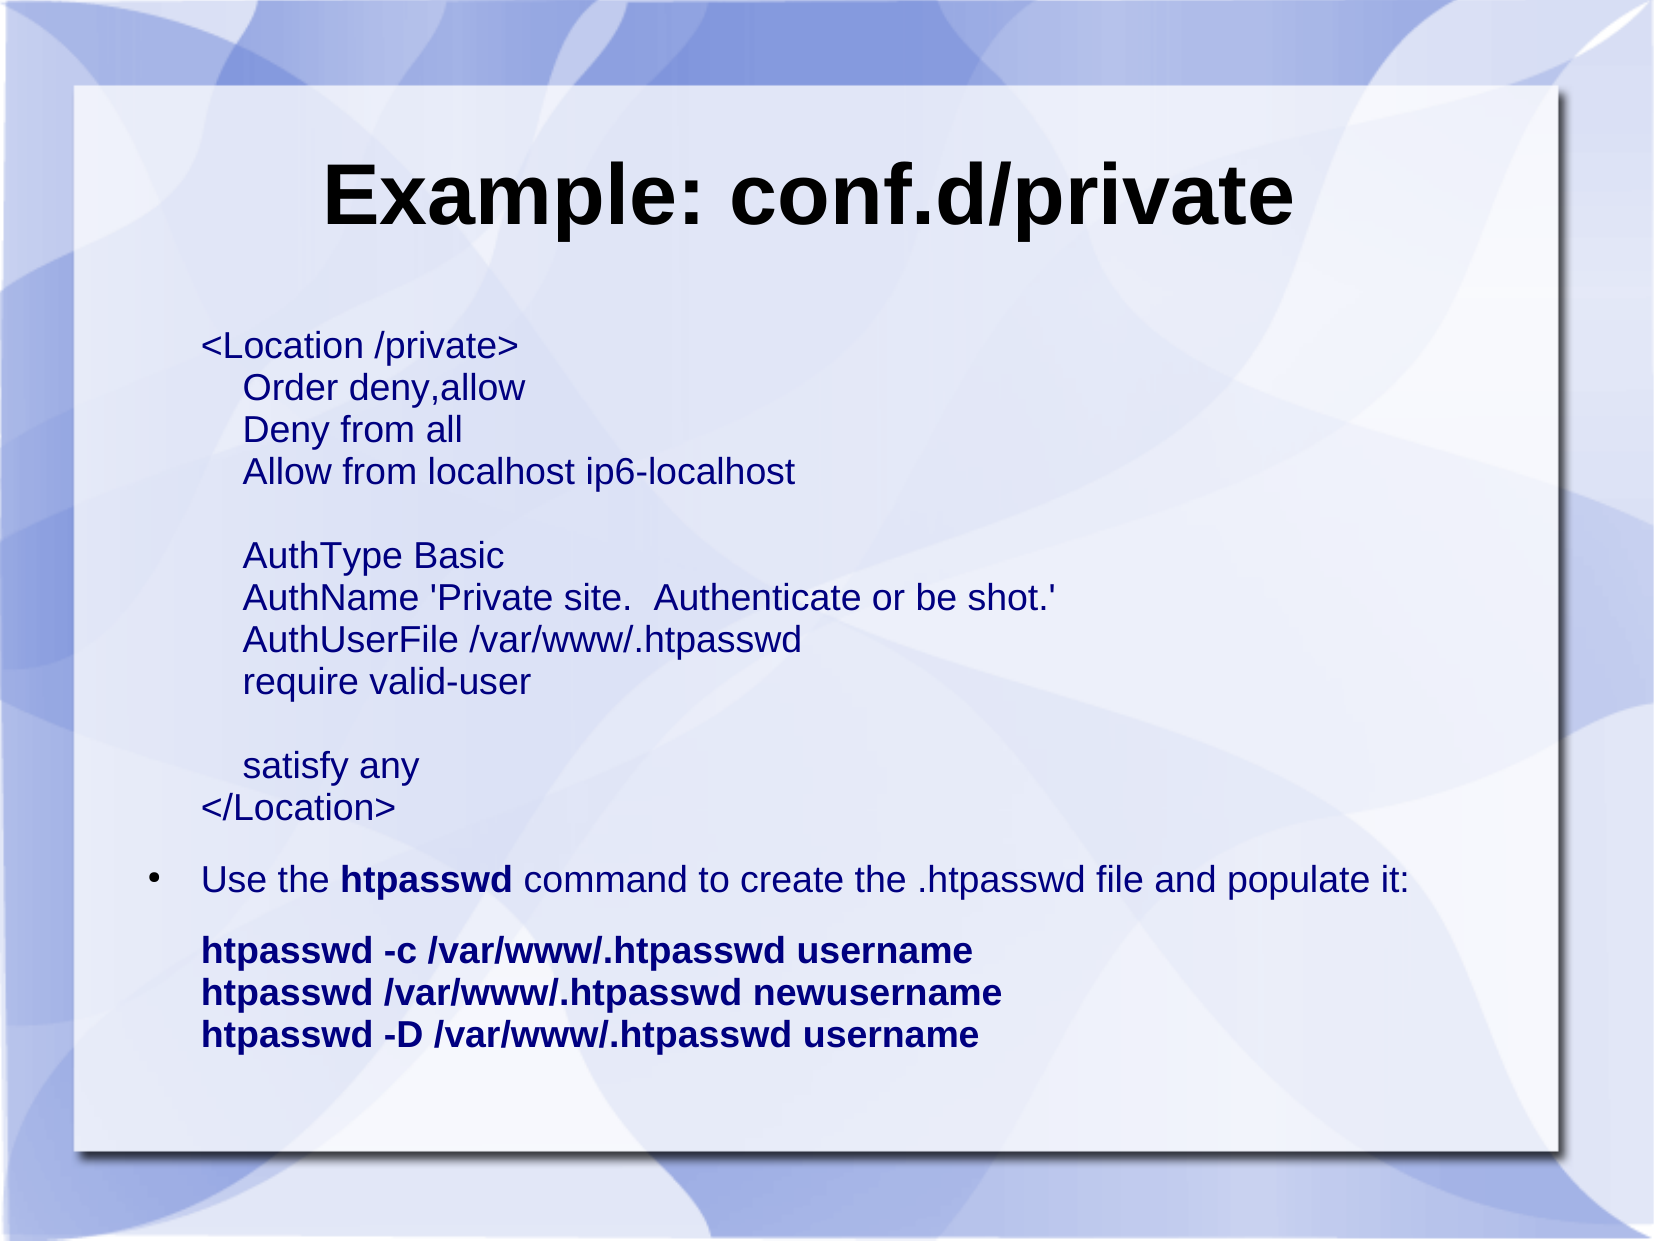

# Example: conf.d/private
<Location /private>
 Order deny,allow
 Deny from all
 Allow from localhost ip6-localhost
 AuthType Basic
 AuthName 'Private site. Authenticate or be shot.'
 AuthUserFile /var/www/.htpasswd
 require valid-user
 satisfy any
</Location>
Use the htpasswd command to create the .htpasswd file and populate it:
htpasswd -c /var/www/.htpasswd username
htpasswd /var/www/.htpasswd newusername
htpasswd -D /var/www/.htpasswd username